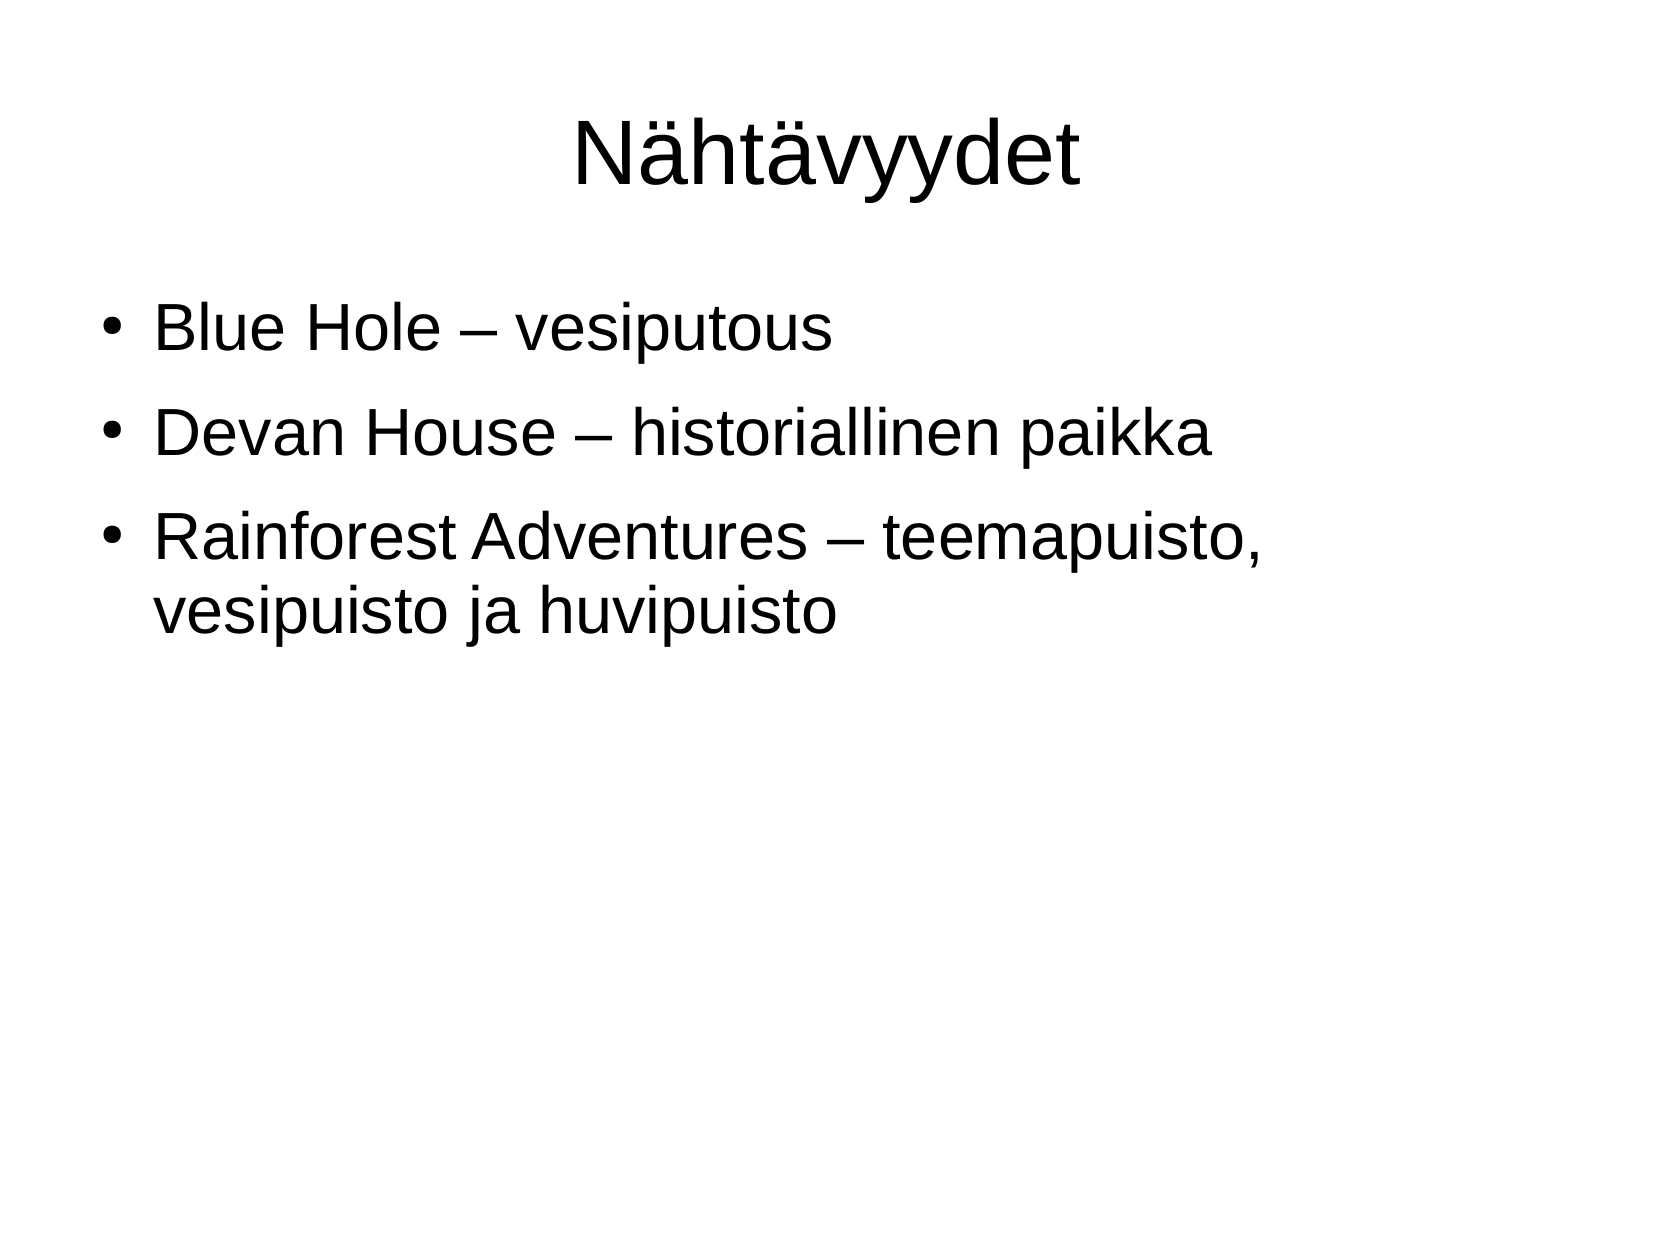

# Nähtävyydet
Blue Hole – vesiputous
Devan House – historiallinen paikka
Rainforest Adventures – teemapuisto, vesipuisto ja huvipuisto